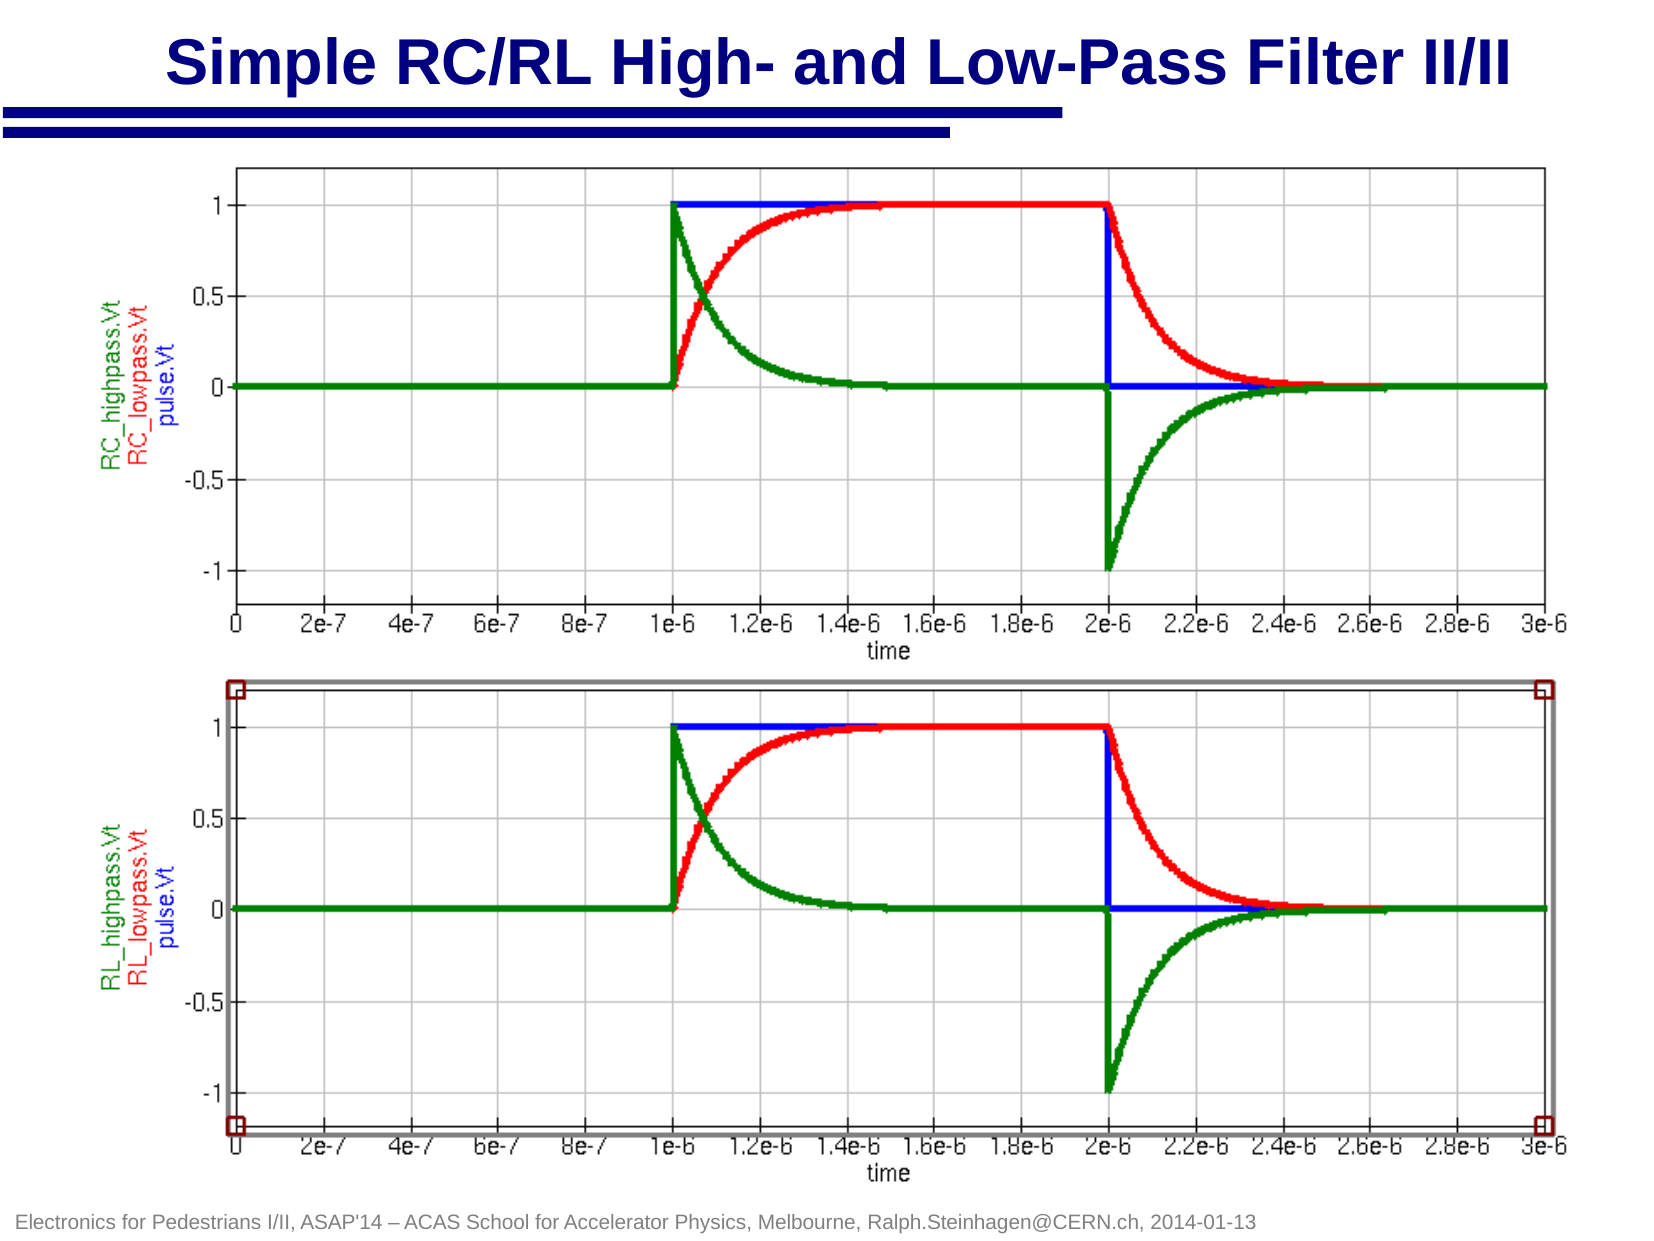

# Simple RC/RL High- and Low-Pass Filter II/II